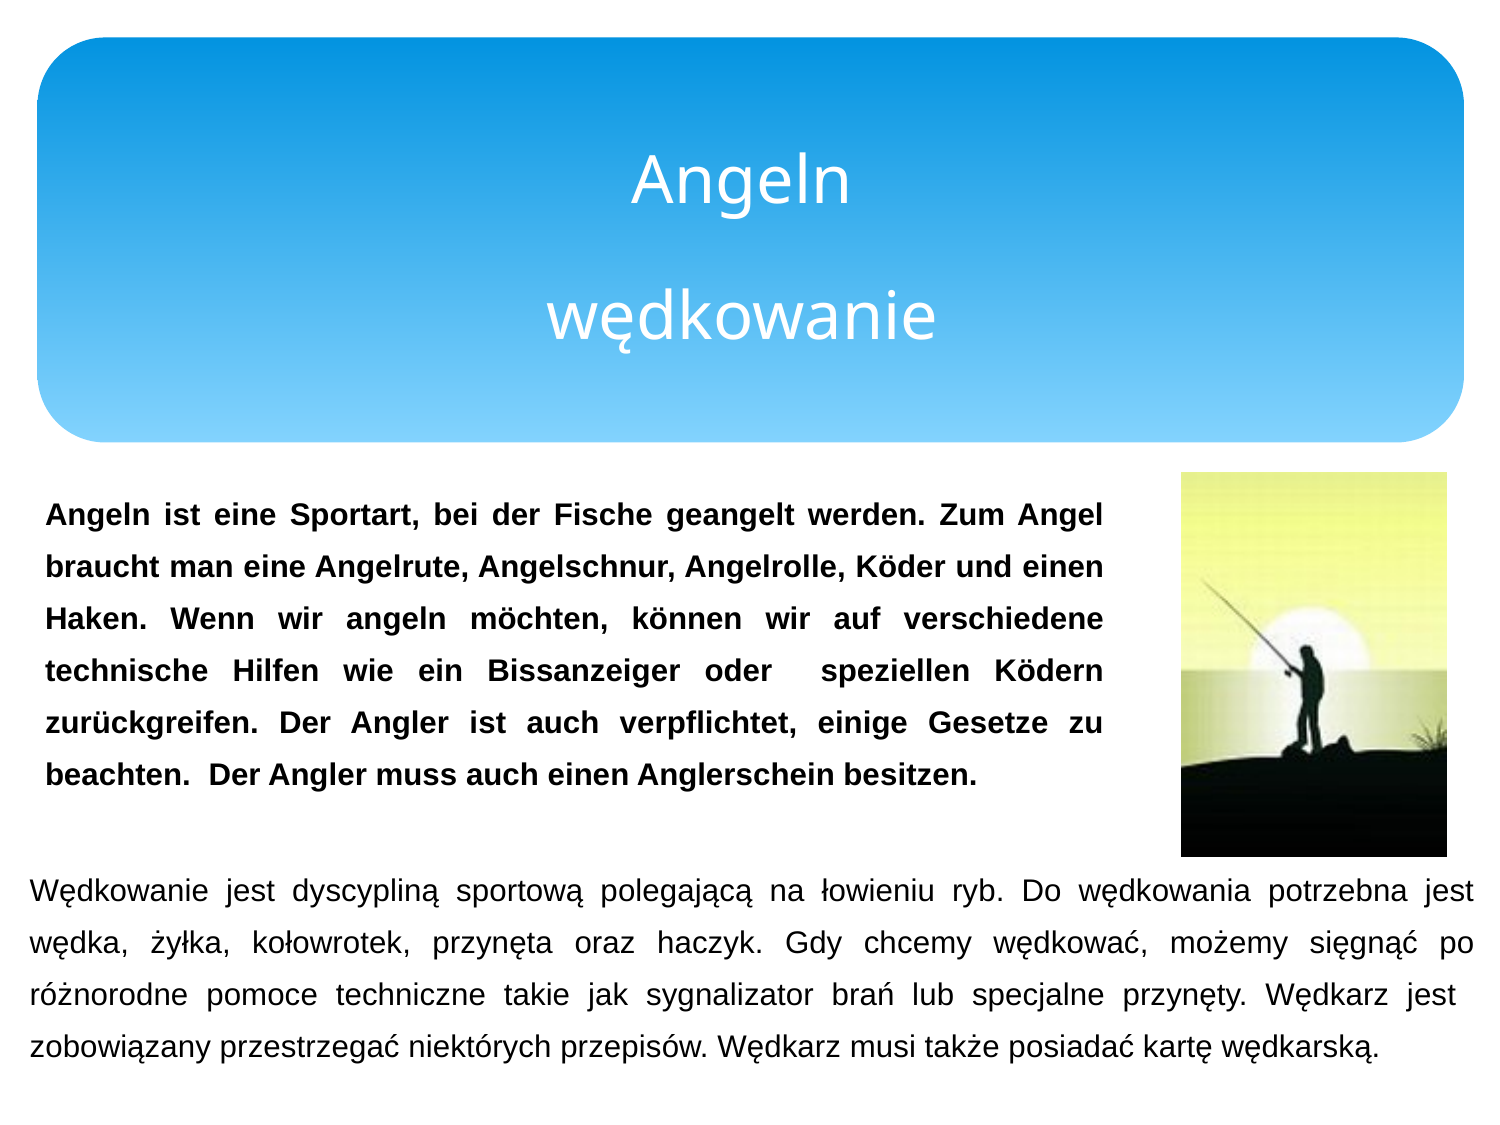

# Angeln wędkowanie
Angeln ist eine Sportart, bei der Fische geangelt werden. Zum Angel braucht man eine Angelrute, Angelschnur, Angelrolle, Köder und einen Haken. Wenn wir angeln möchten, können wir auf verschiedene technische Hilfen wie ein Bissanzeiger oder speziellen Ködern zurückgreifen. Der Angler ist auch verpflichtet, einige Gesetze zu beachten. Der Angler muss auch einen Anglerschein besitzen.
Wędkowanie jest dyscypliną sportową polegającą na łowieniu ryb. Do wędkowania potrzebna jest wędka, żyłka, kołowrotek, przynęta oraz haczyk. Gdy chcemy wędkować, możemy sięgnąć po różnorodne pomoce techniczne takie jak sygnalizator brań lub specjalne przynęty. Wędkarz jest zobowiązany przestrzegać niektórych przepisów. Wędkarz musi także posiadać kartę wędkarską.